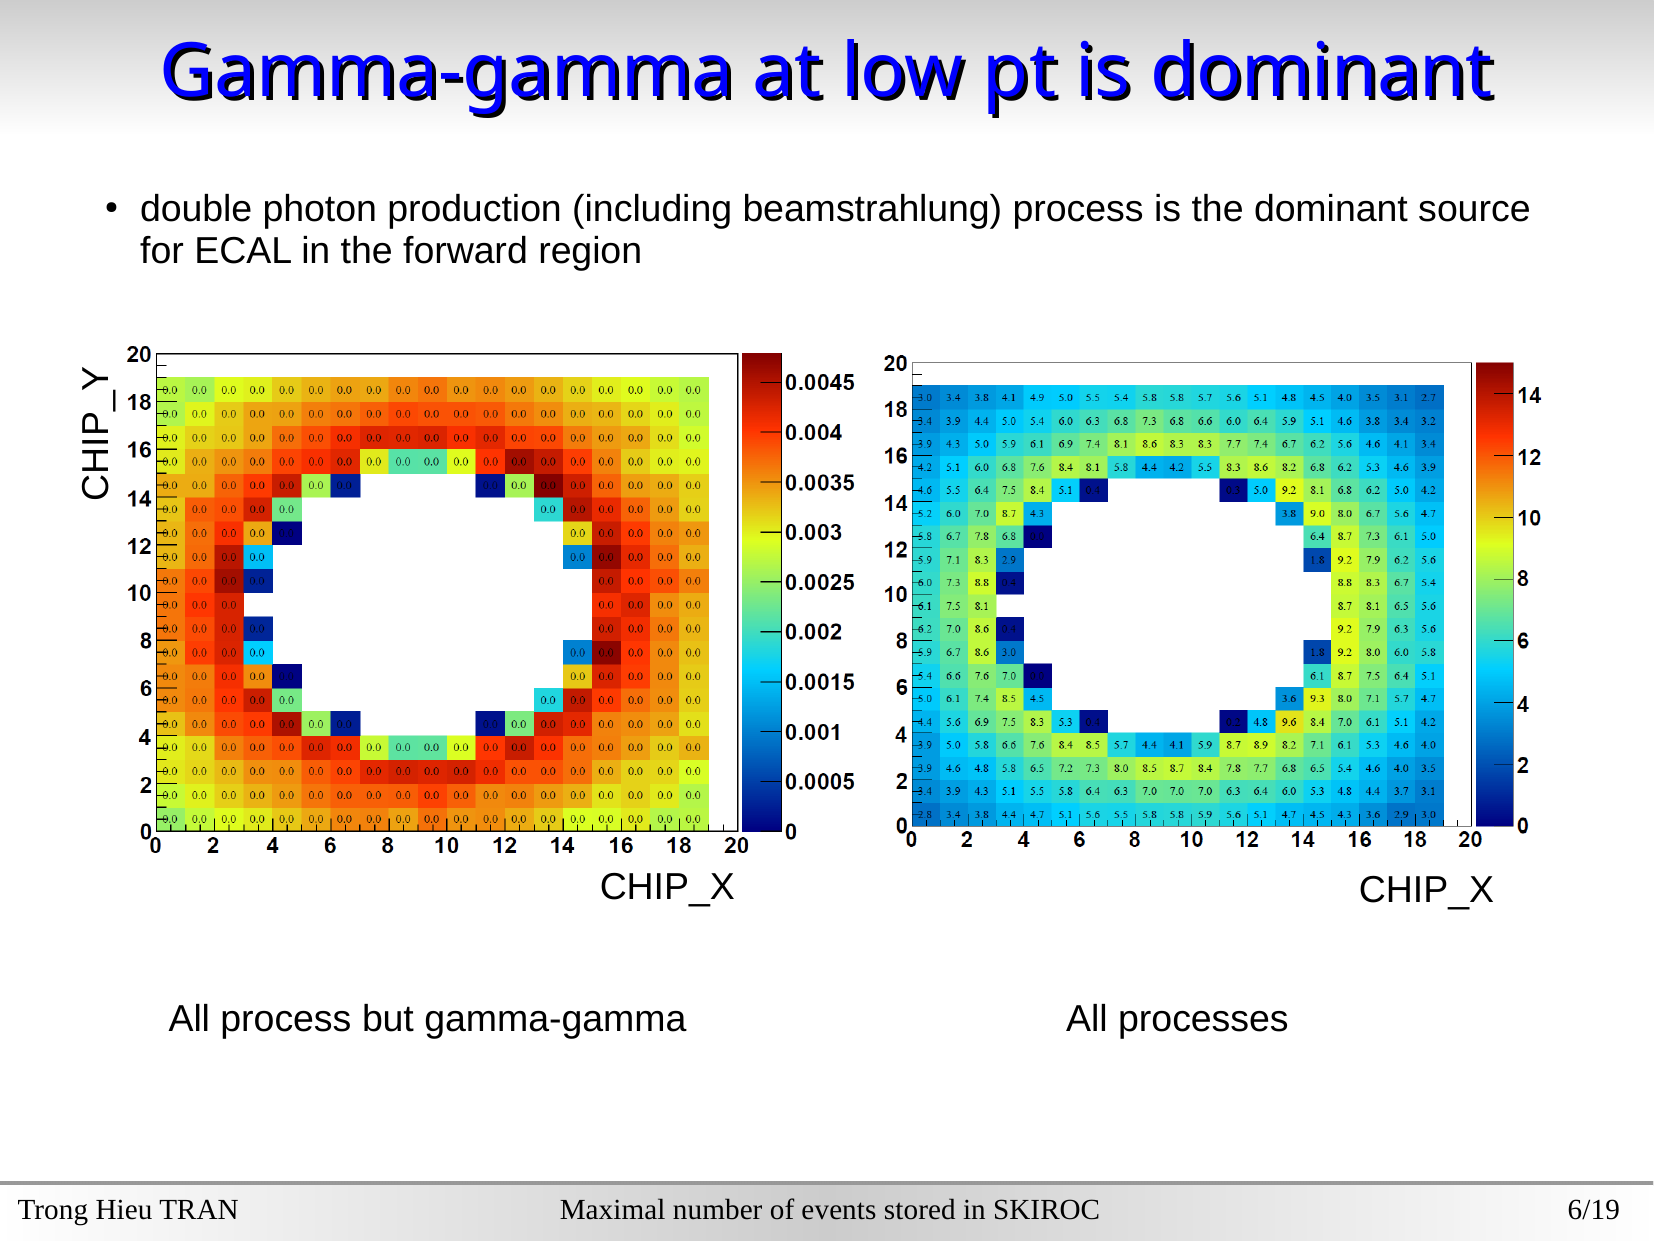

# Gamma-gamma at low pt is dominant
double photon production (including beamstrahlung) process is the dominant source for ECAL in the forward region
CHIP_Y
CHIP_X
CHIP_X
All process but gamma-gamma
All processes
Trong Hieu TRAN
Maximal number of events stored in SKIROC
6